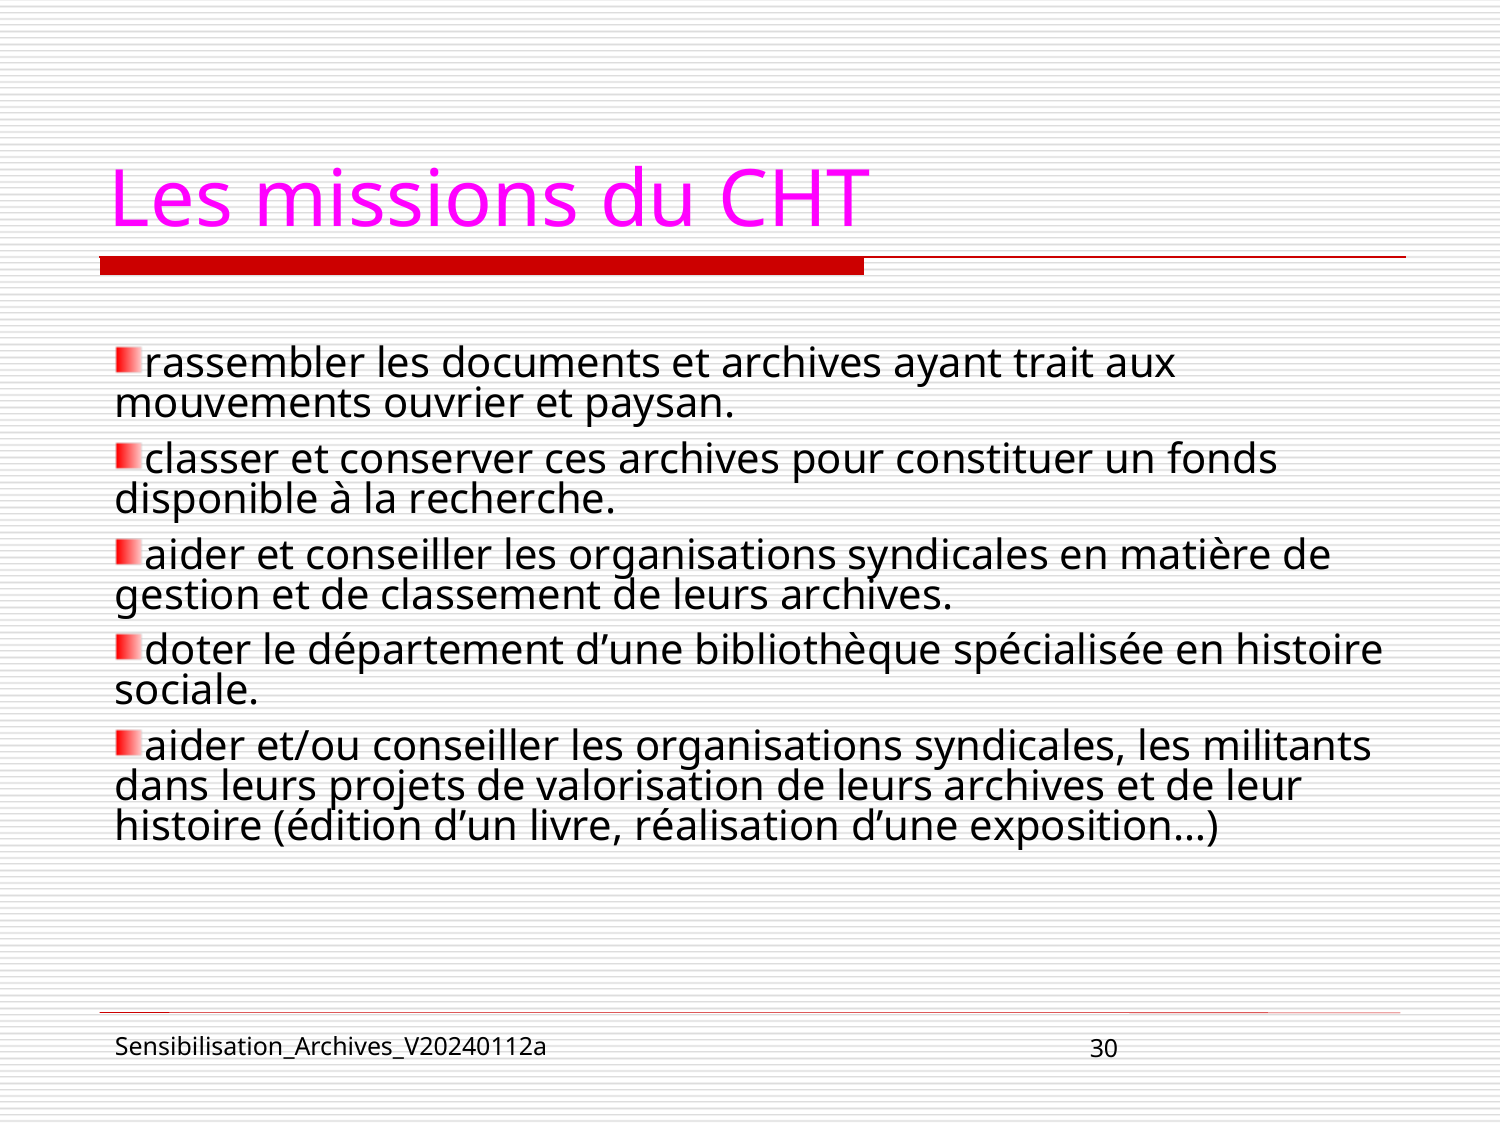

# Les missions du CHT
rassembler les documents et archives ayant trait aux mouvements ouvrier et paysan.
classer et conserver ces archives pour constituer un fonds disponible à la recherche.
aider et conseiller les organisations syndicales en matière de gestion et de classement de leurs archives.
doter le département d’une bibliothèque spécialisée en histoire sociale.
aider et/ou conseiller les organisations syndicales, les militants dans leurs projets de valorisation de leurs archives et de leur histoire (édition d’un livre, réalisation d’une exposition…)
Sensibilisation_Archives_V20240112a